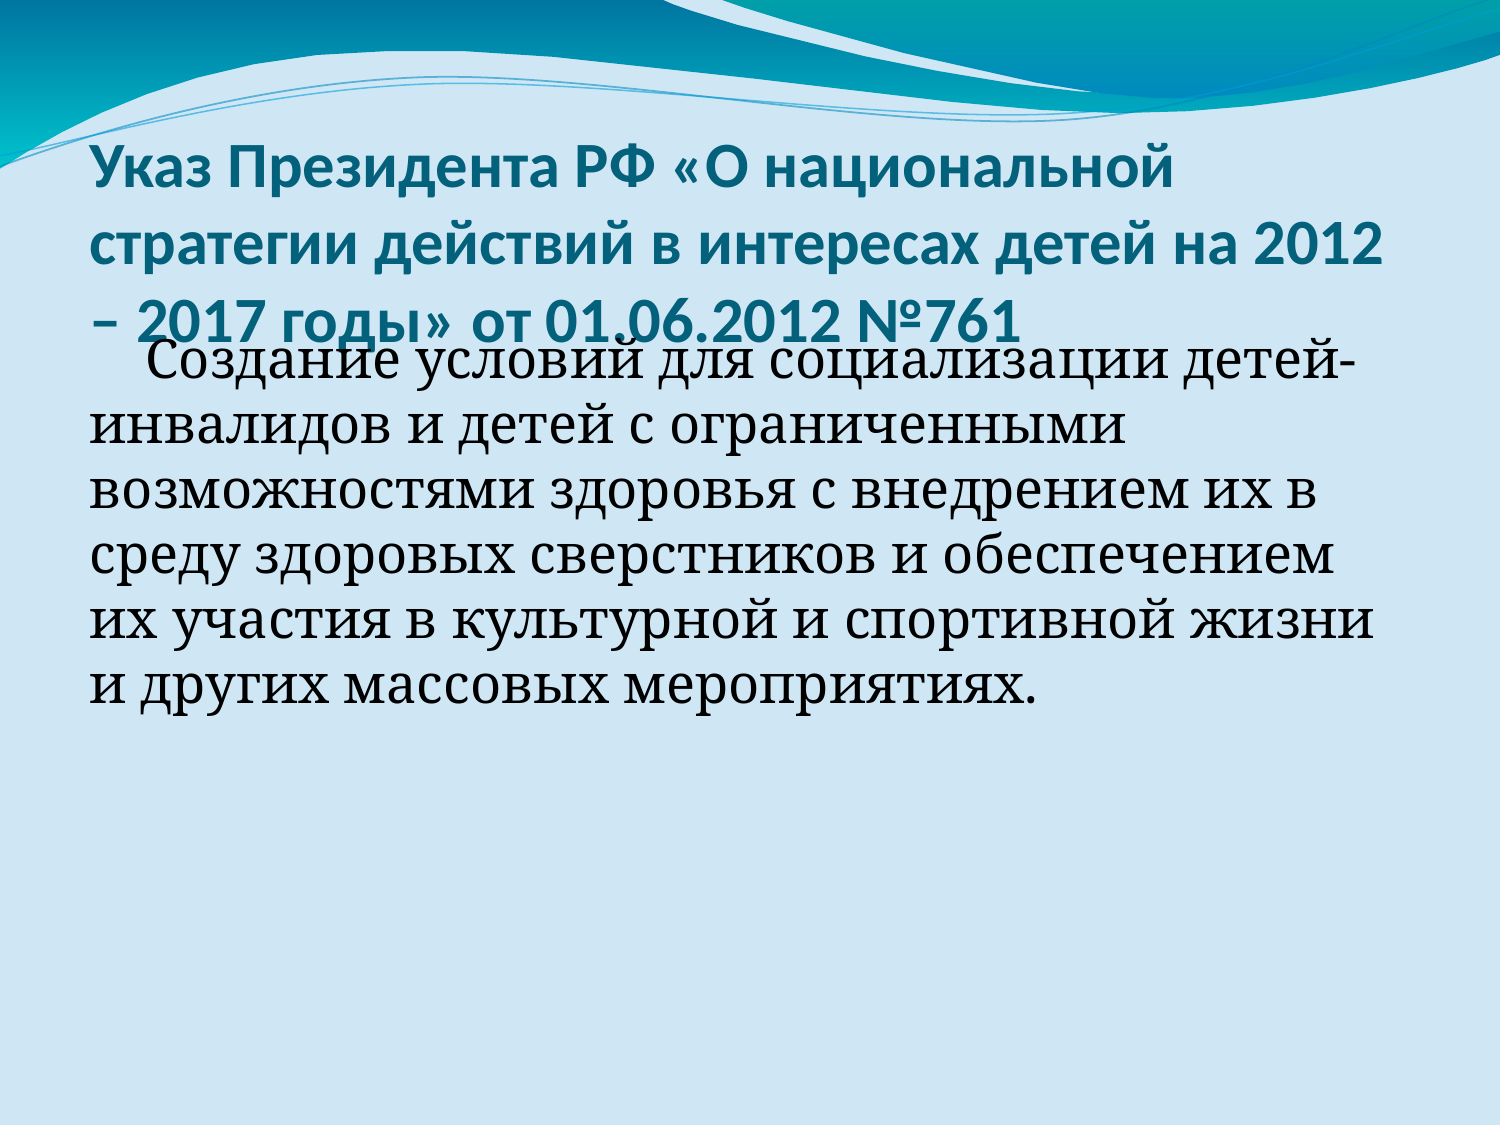

# Указ Президента РФ «О национальной стратегии действий в интересах детей на 2012 – 2017 годы» от 01.06.2012 №761
 Создание условий для социализации детей-инвалидов и детей с ограниченными возможностями здоровья с внедрением их в среду здоровых сверстников и обеспечением их участия в культурной и спортивной жизни и других массовых мероприятиях.